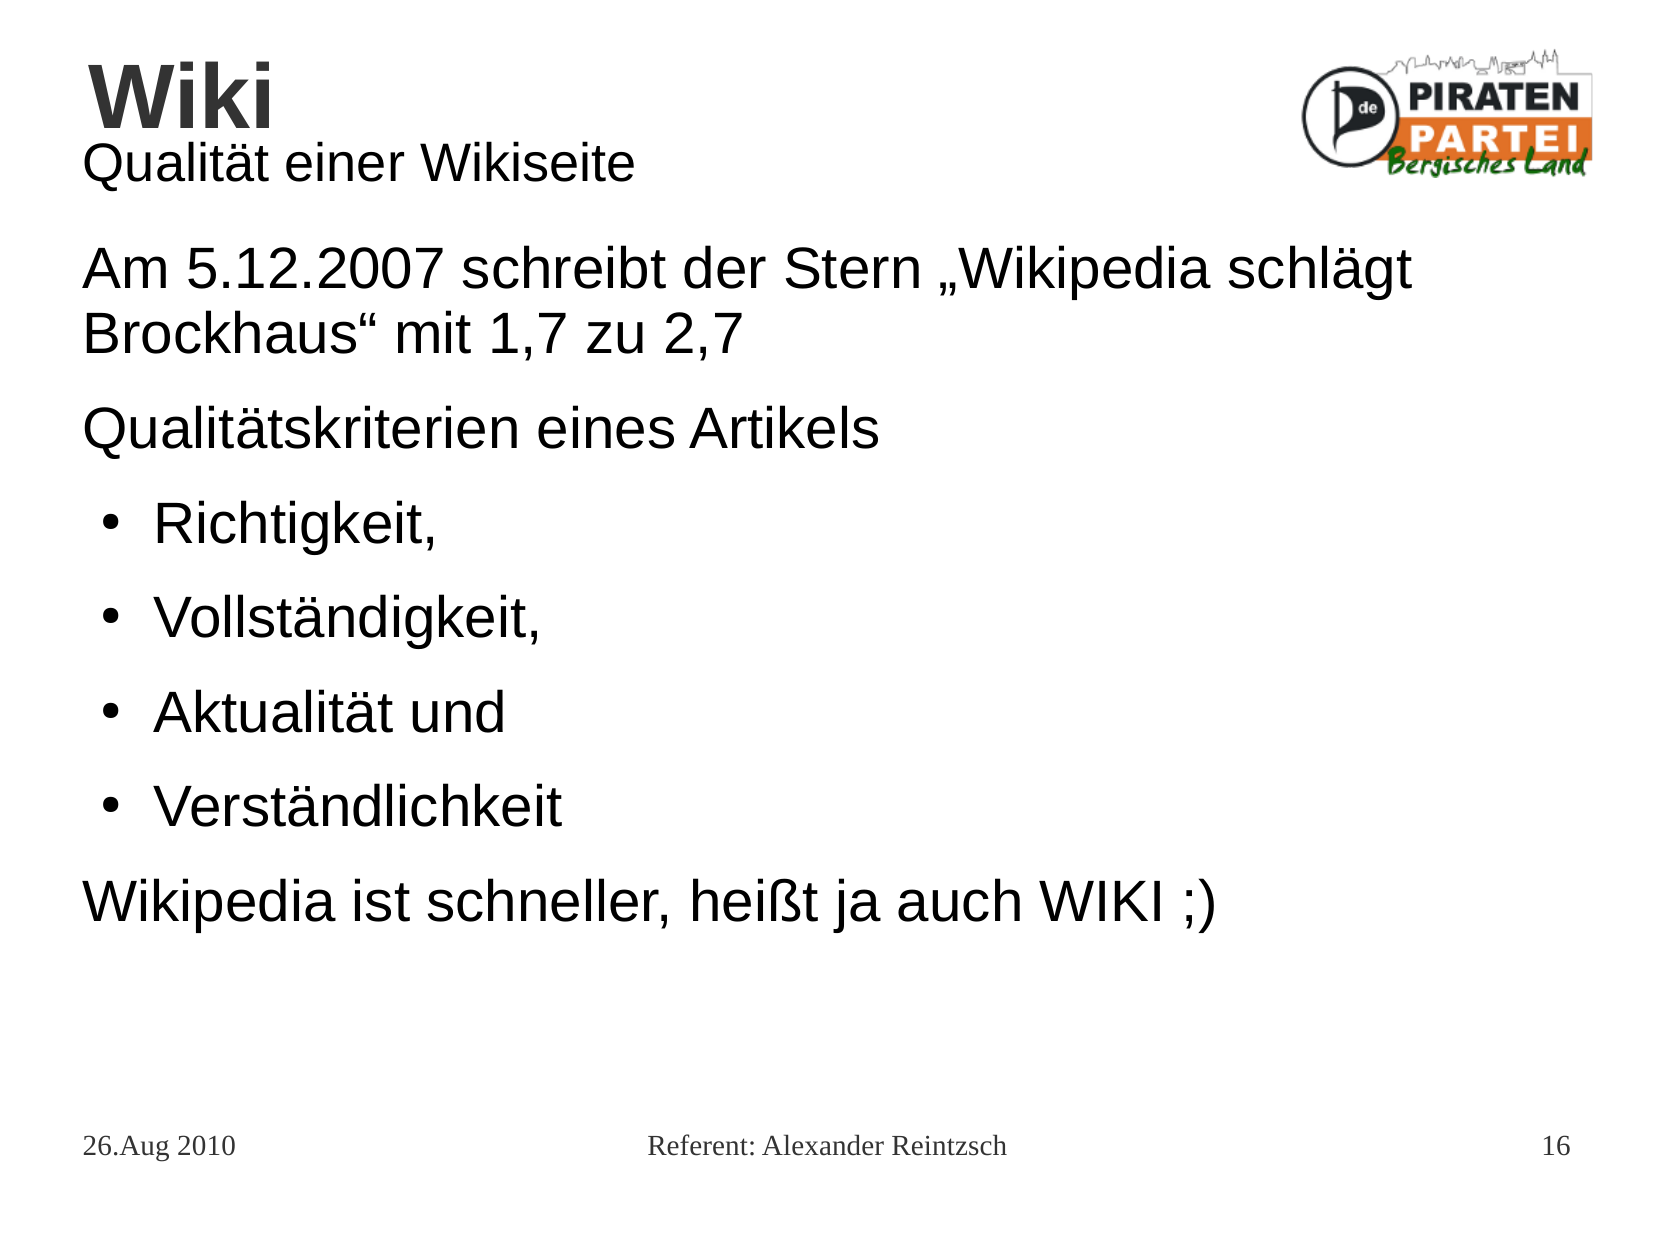

# Qualität einer Wikiseite
Am 5.12.2007 schreibt der Stern „Wikipedia schlägt Brockhaus“ mit 1,7 zu 2,7
Qualitätskriterien eines Artikels
Richtigkeit,
Vollständigkeit,
Aktualität und
Verständlichkeit
Wikipedia ist schneller, heißt ja auch WIKI ;)
16